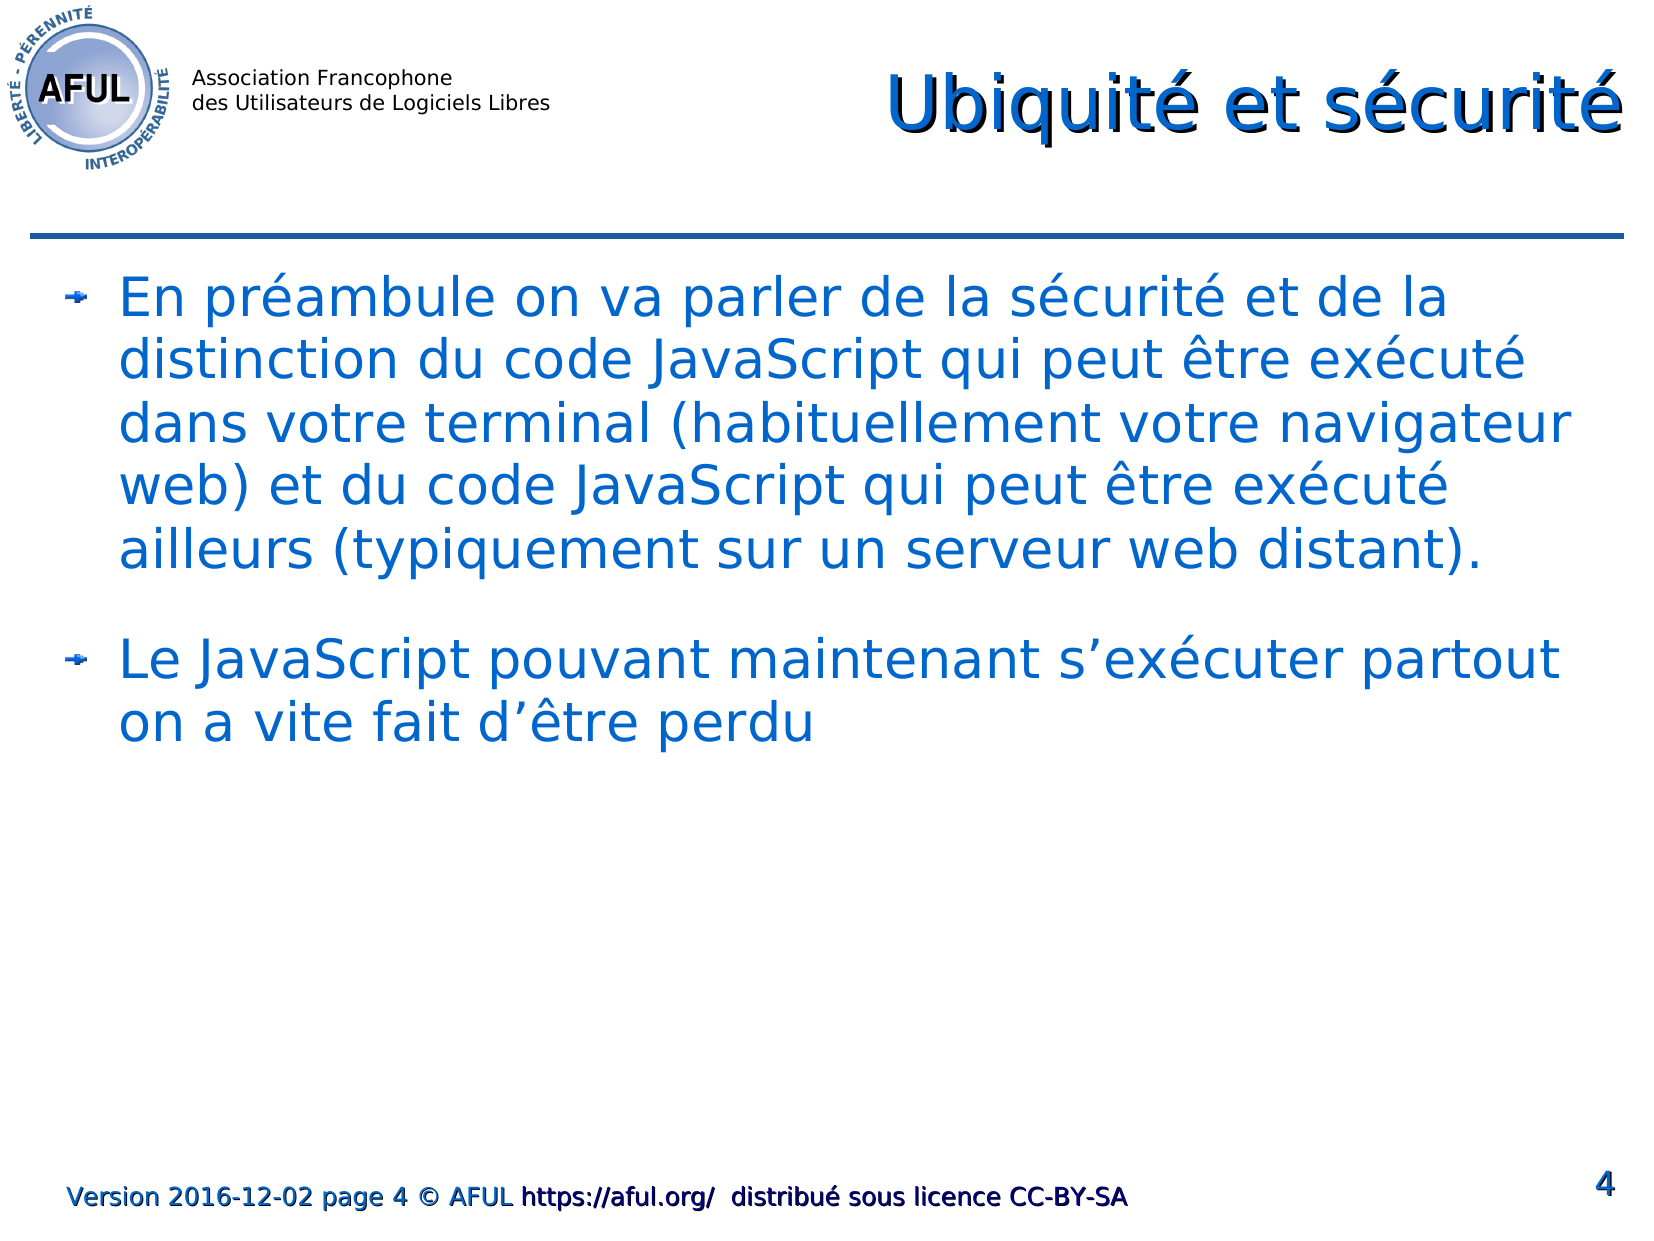

# Ubiquité et sécurité
En préambule on va parler de la sécurité et de la distinction du code JavaScript qui peut être exécuté dans votre terminal (habituellement votre navigateur web) et du code JavaScript qui peut être exécuté ailleurs (typiquement sur un serveur web distant).
Le JavaScript pouvant maintenant s’exécuter partout on a vite fait d’être perdu